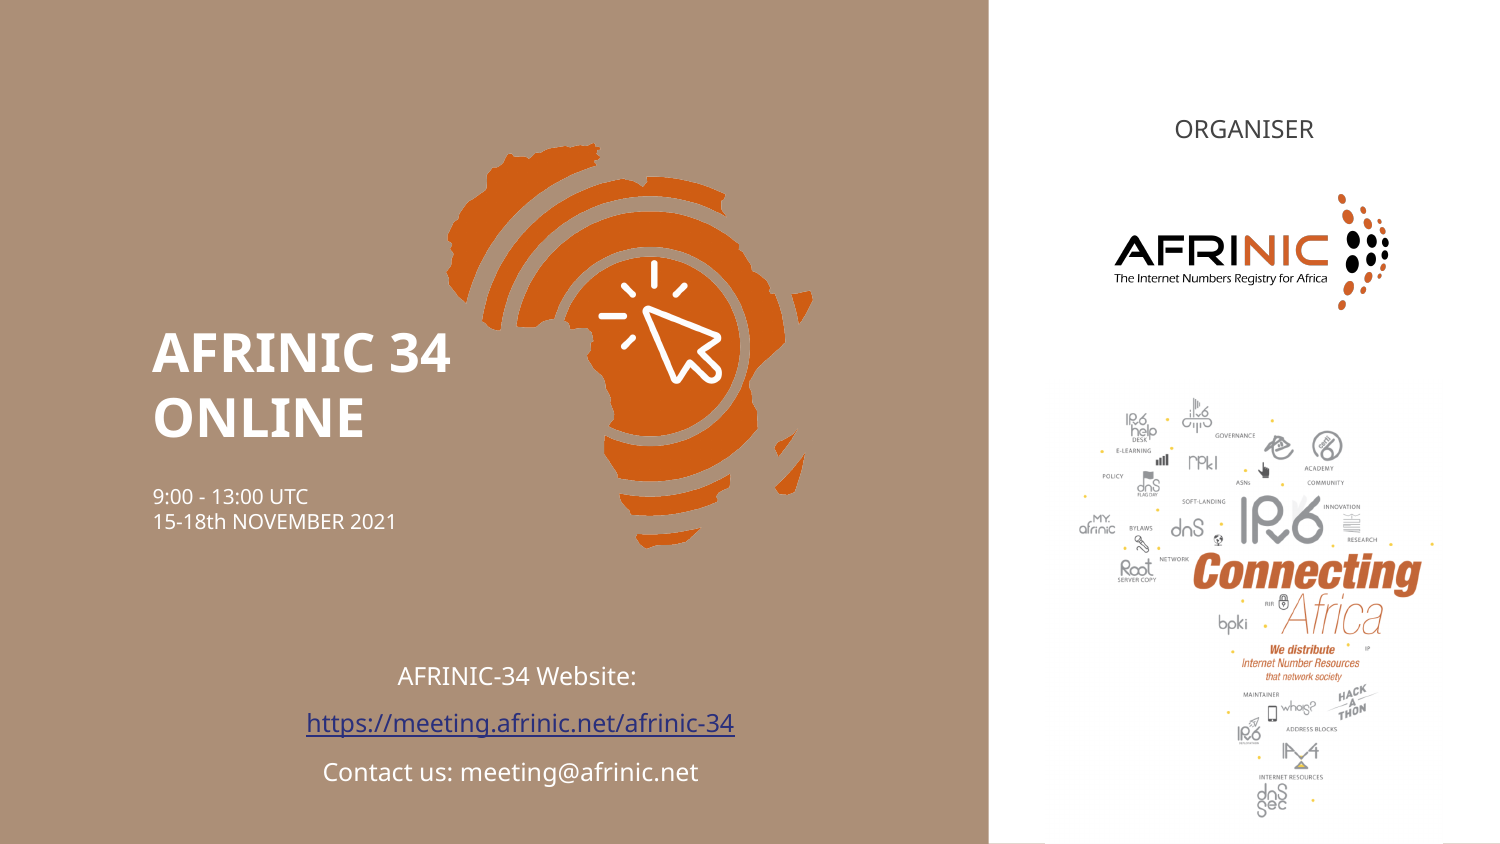

ORGANISER
AFRINIC 34 ONLINE
9:00 - 13:00 UTC
15-18th NOVEMBER 2021
AFRINIC-34 Website:
 https://meeting.afrinic.net/afrinic-34
Contact us: meeting@afrinic.net